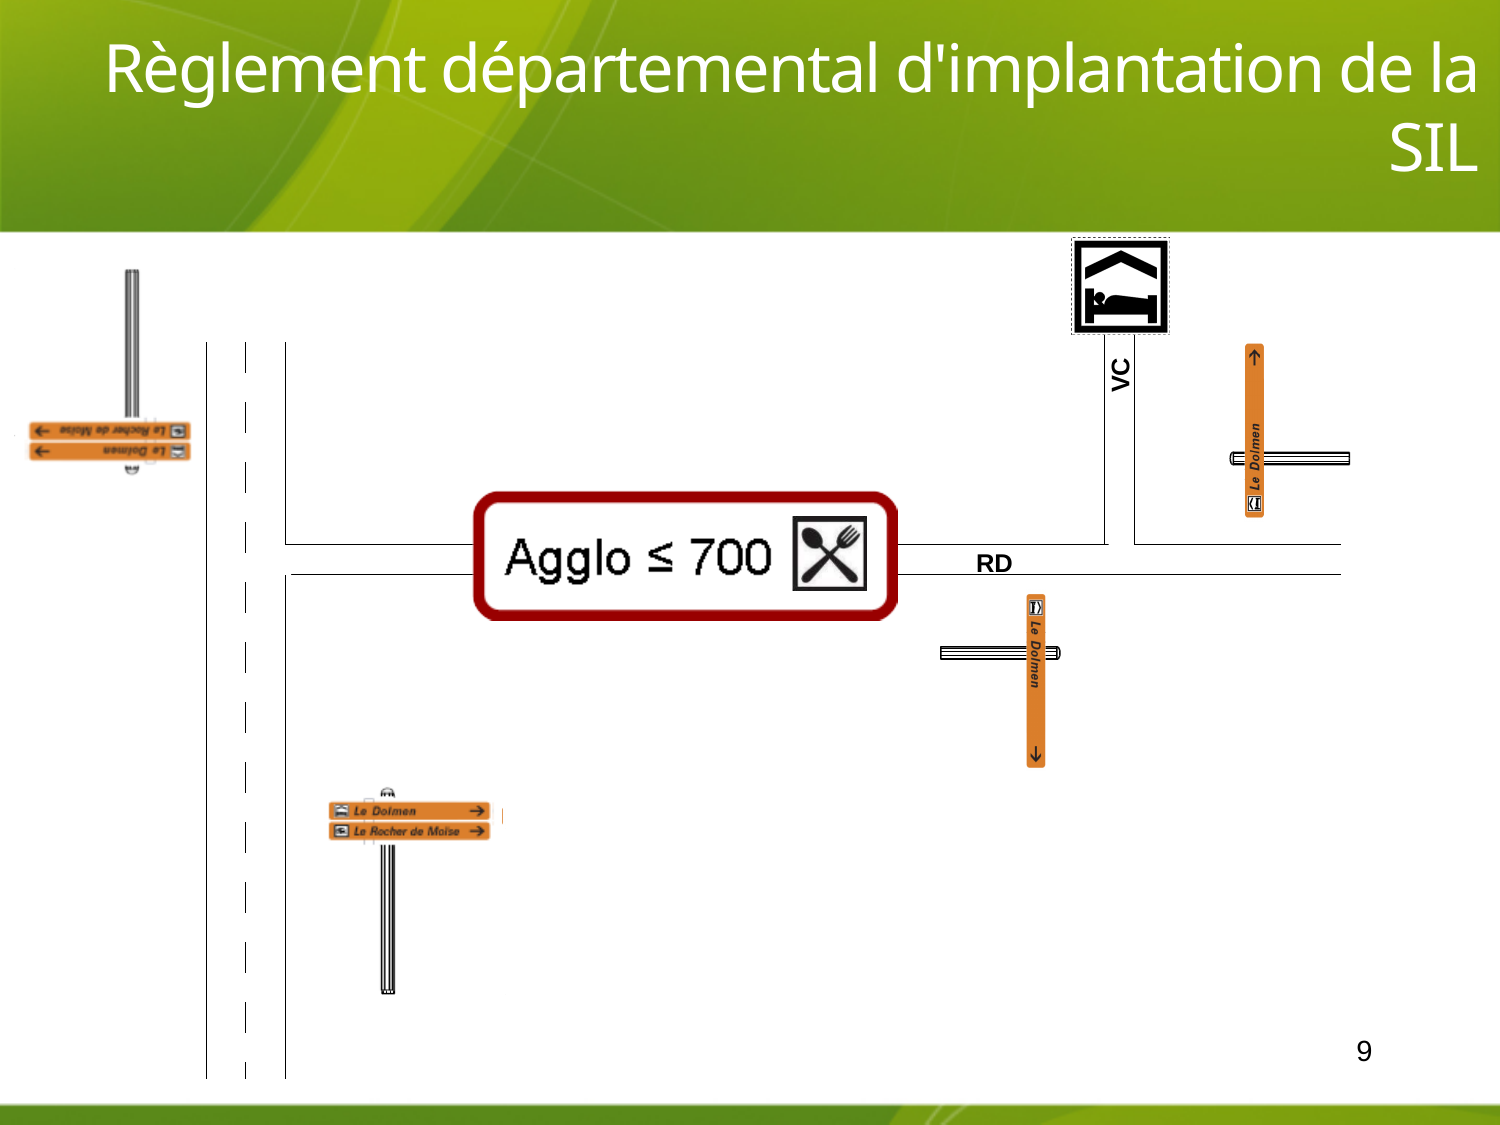

Règlement départemental d'implantation de la SIL
 Règlement d'implantation de la SIL
9